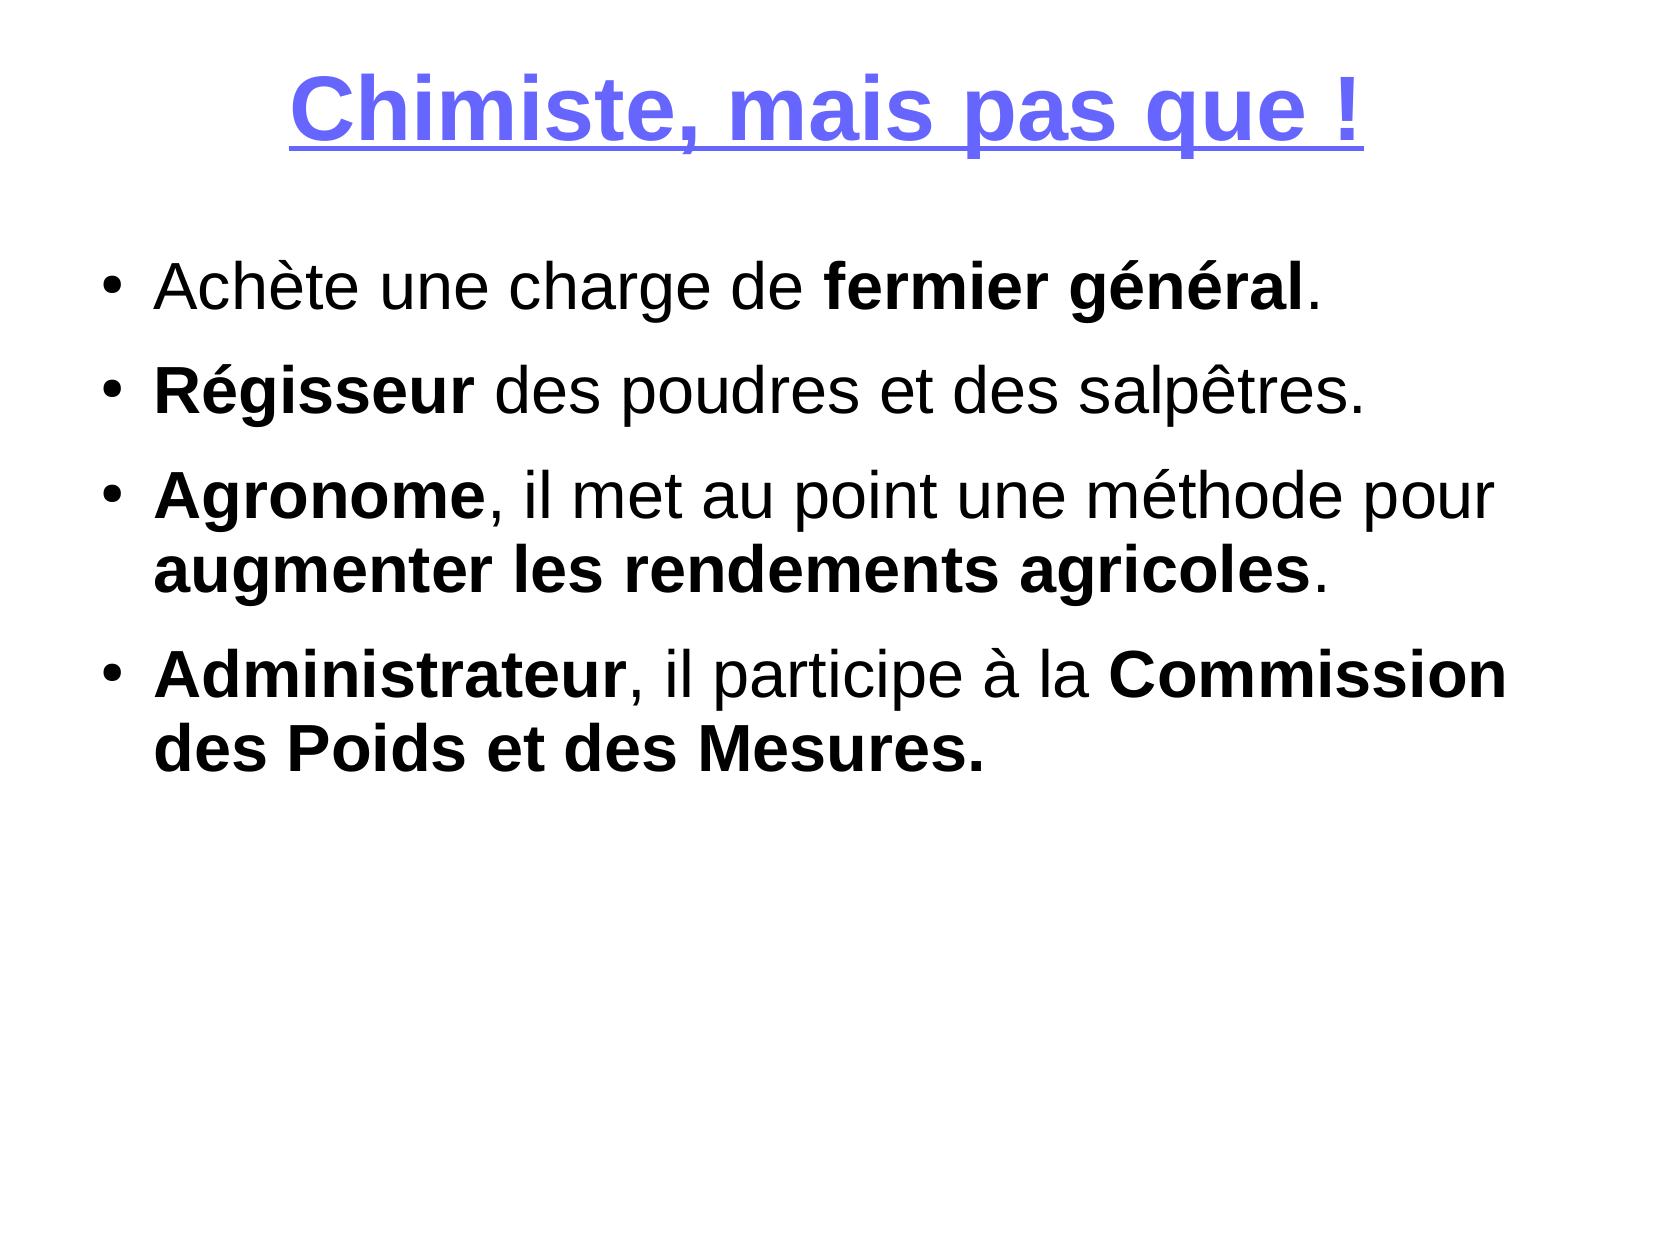

# Chimiste, mais pas que !
Achète une charge de fermier général.
Régisseur des poudres et des salpêtres.
Agronome, il met au point une méthode pour augmenter les rendements agricoles.
Administrateur, il participe à la Commission des Poids et des Mesures.